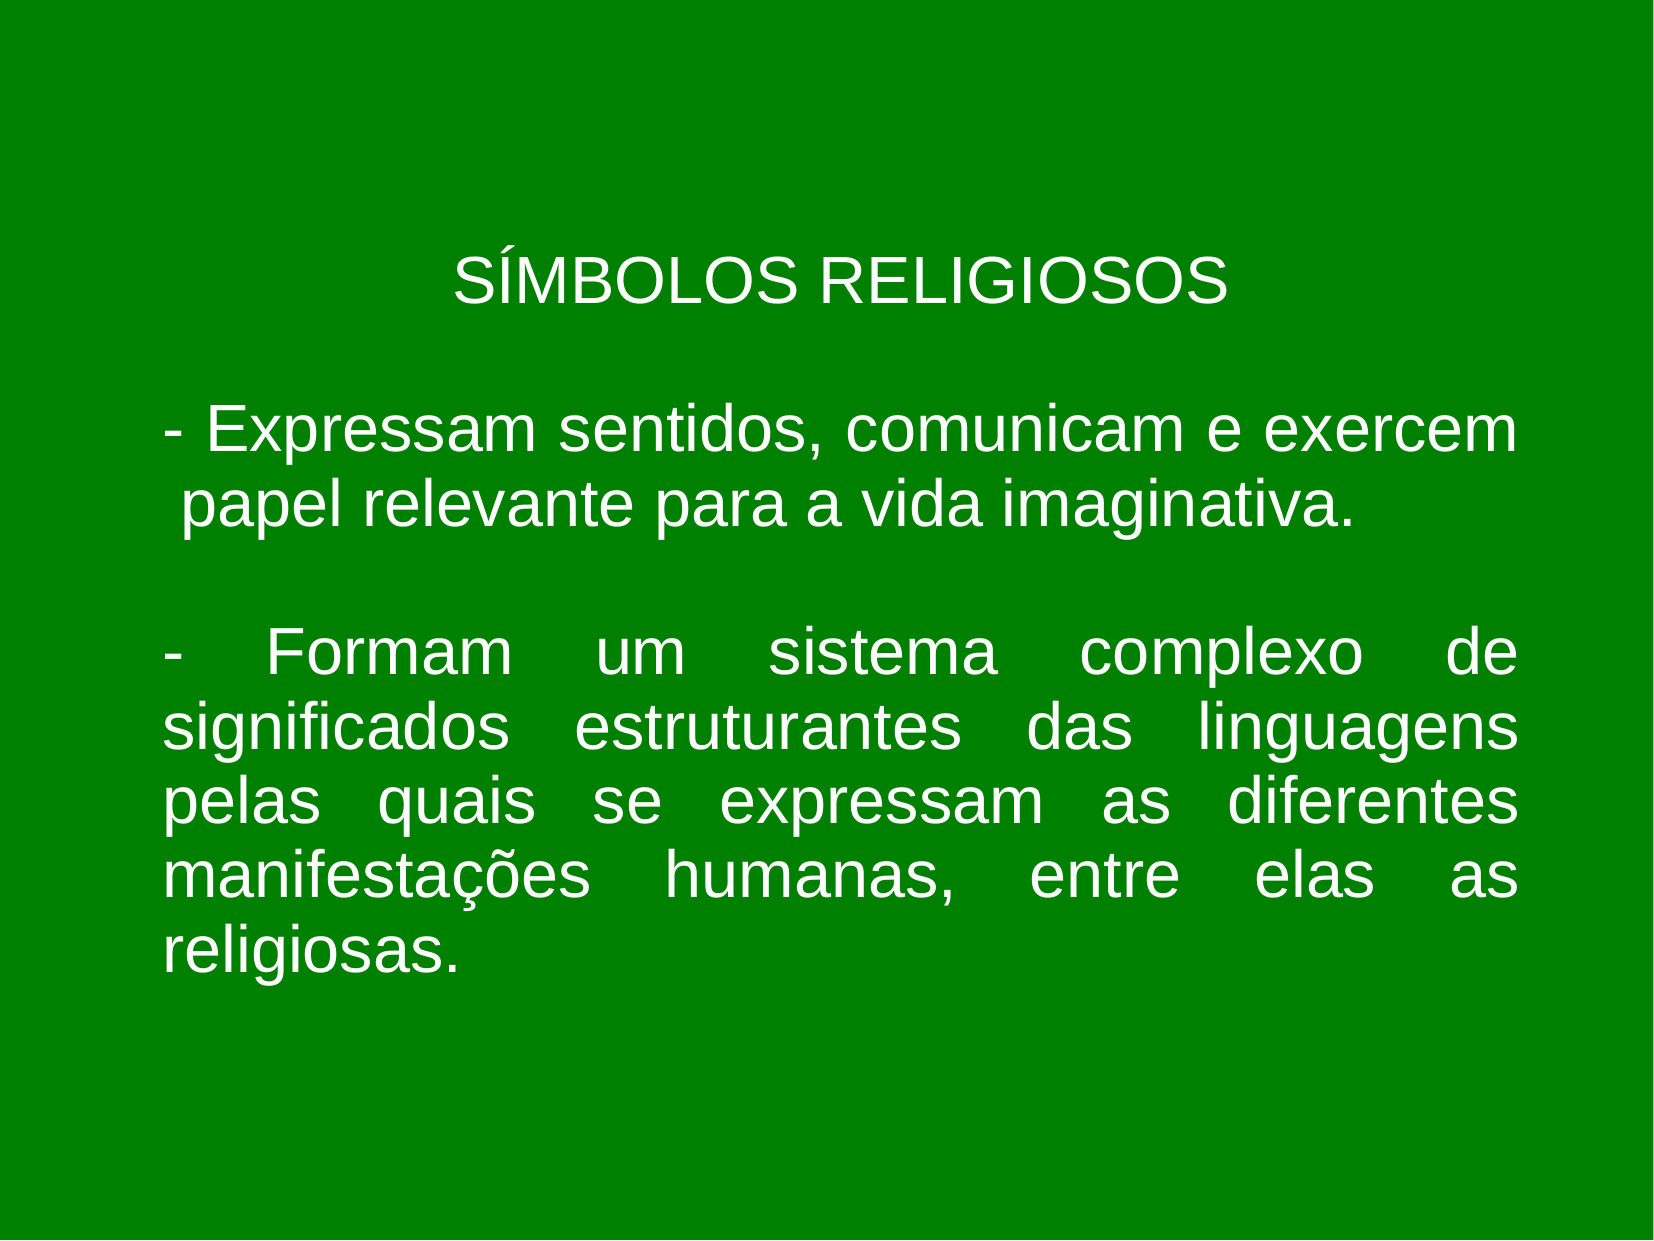

SÍMBOLOS RELIGIOSOS
- Expressam sentidos, comunicam e exercem papel relevante para a vida imaginativa.
- Formam um sistema complexo de significados estruturantes das linguagens pelas quais se expressam as diferentes manifestações humanas, entre elas as religiosas.